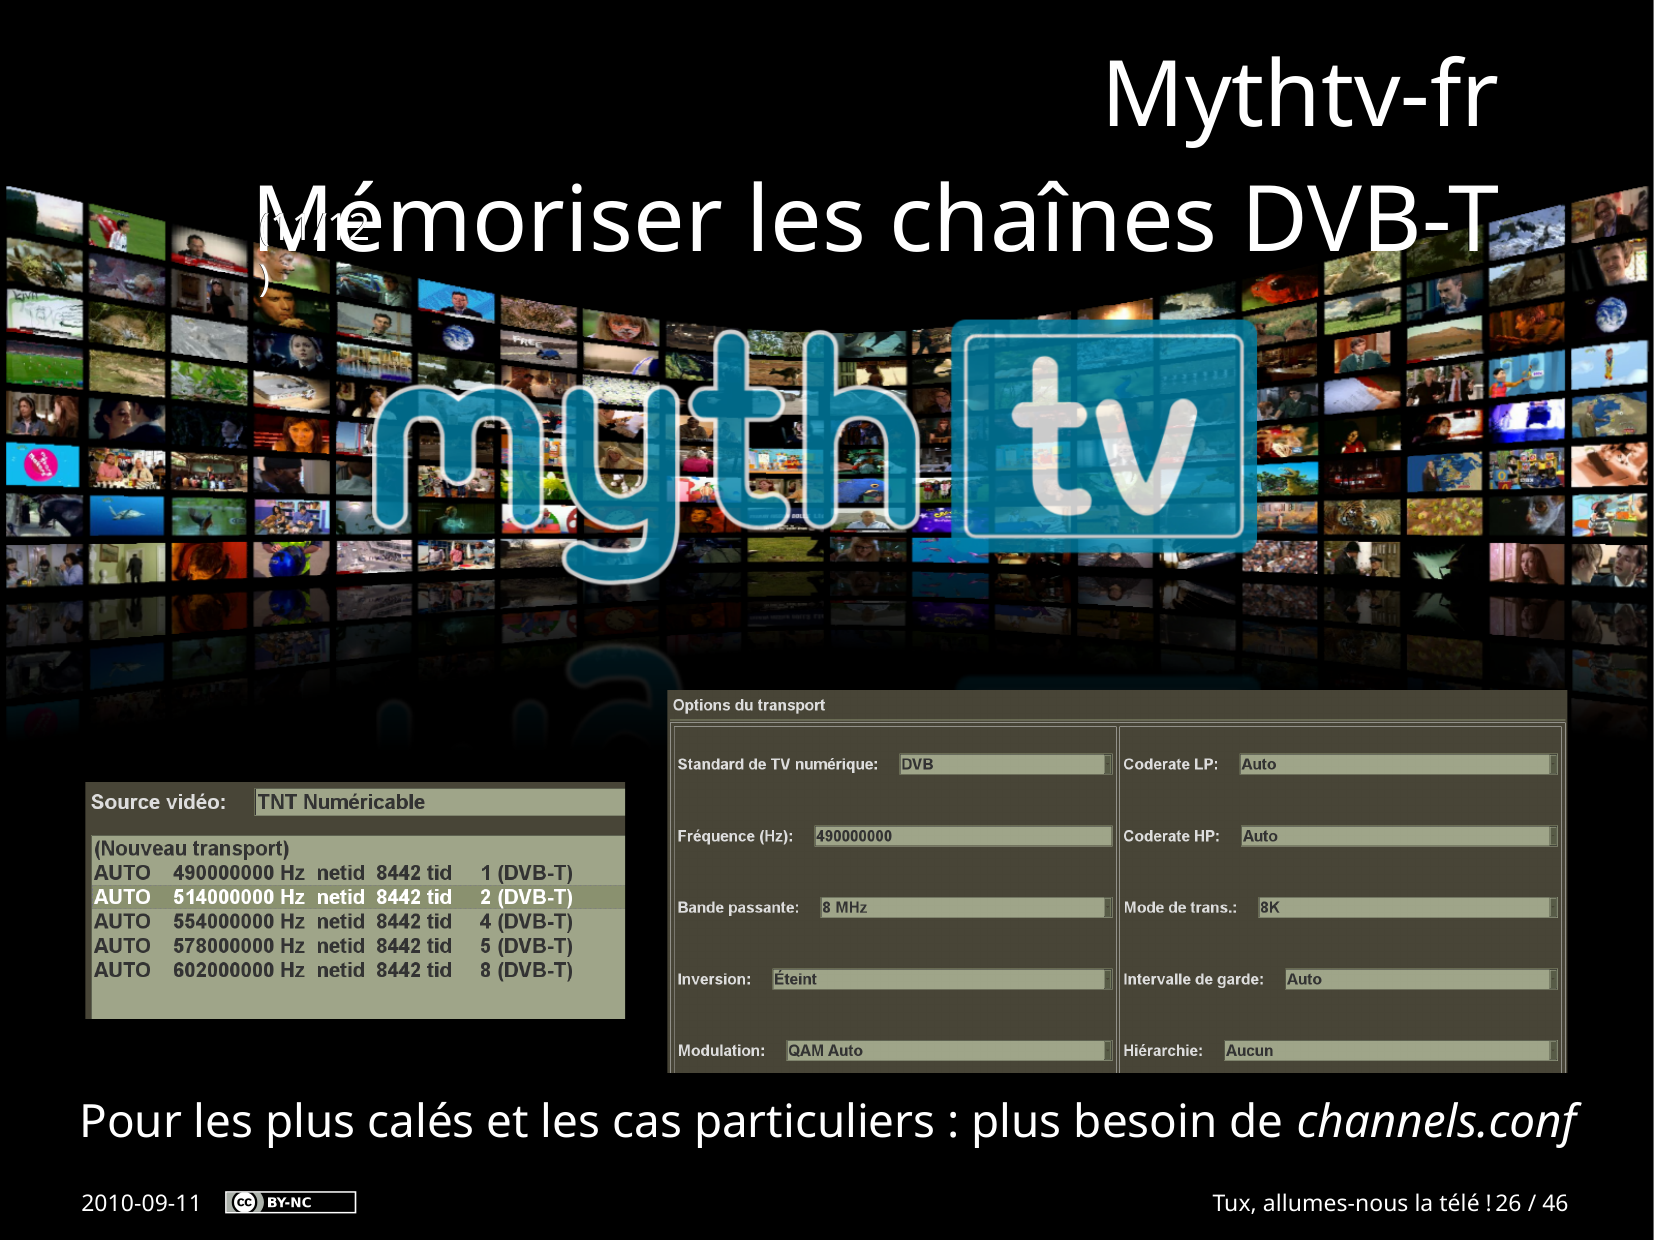

# Mythtv-fr Mémoriser les chaînes DVB-T
(11/12)
Pour les plus calés et les cas particuliers : plus besoin de channels.conf
2010-09-11
Tux, allumes-nous la télé !
26